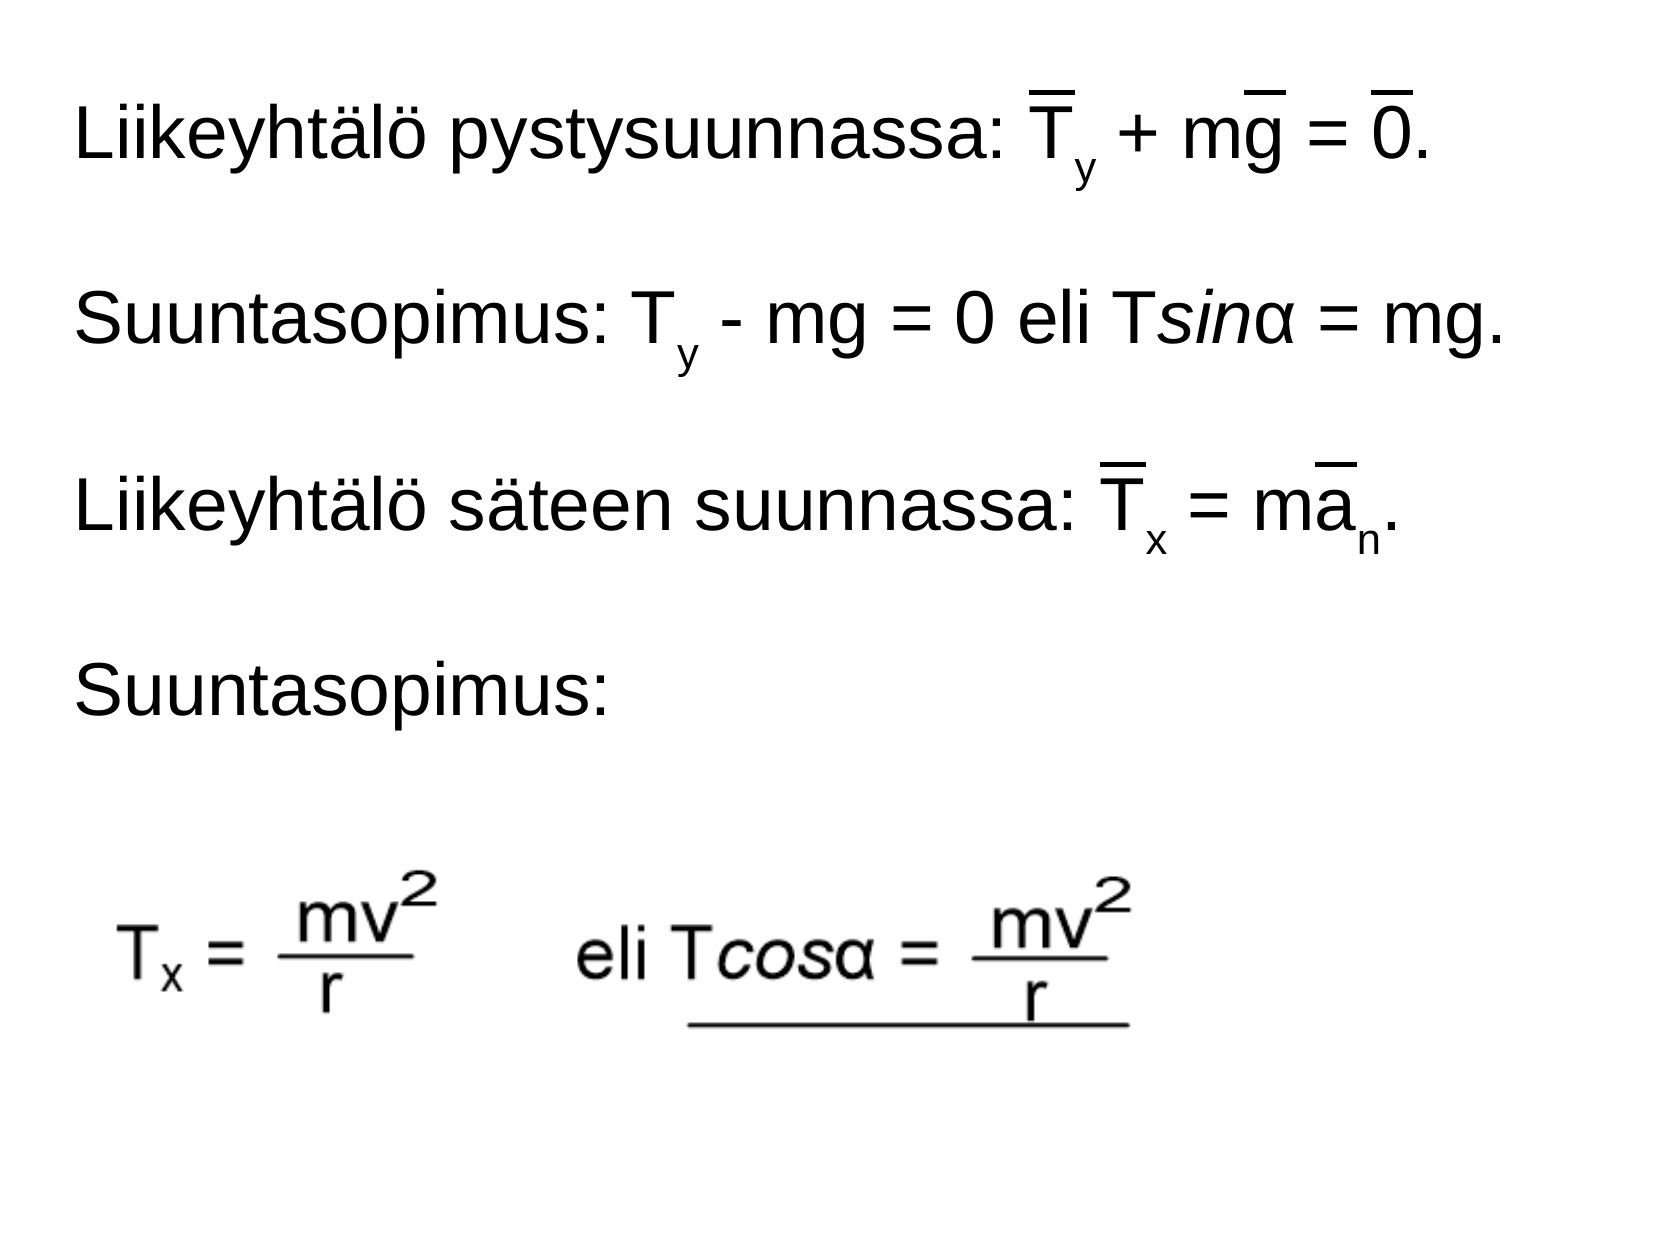

Liikeyhtälö pystysuunnassa: Ty + mg = 0.
Suuntasopimus: Ty - mg = 0 eli Tsinα = mg.
Liikeyhtälö säteen suunnassa: Tx = man.
Suuntasopimus: